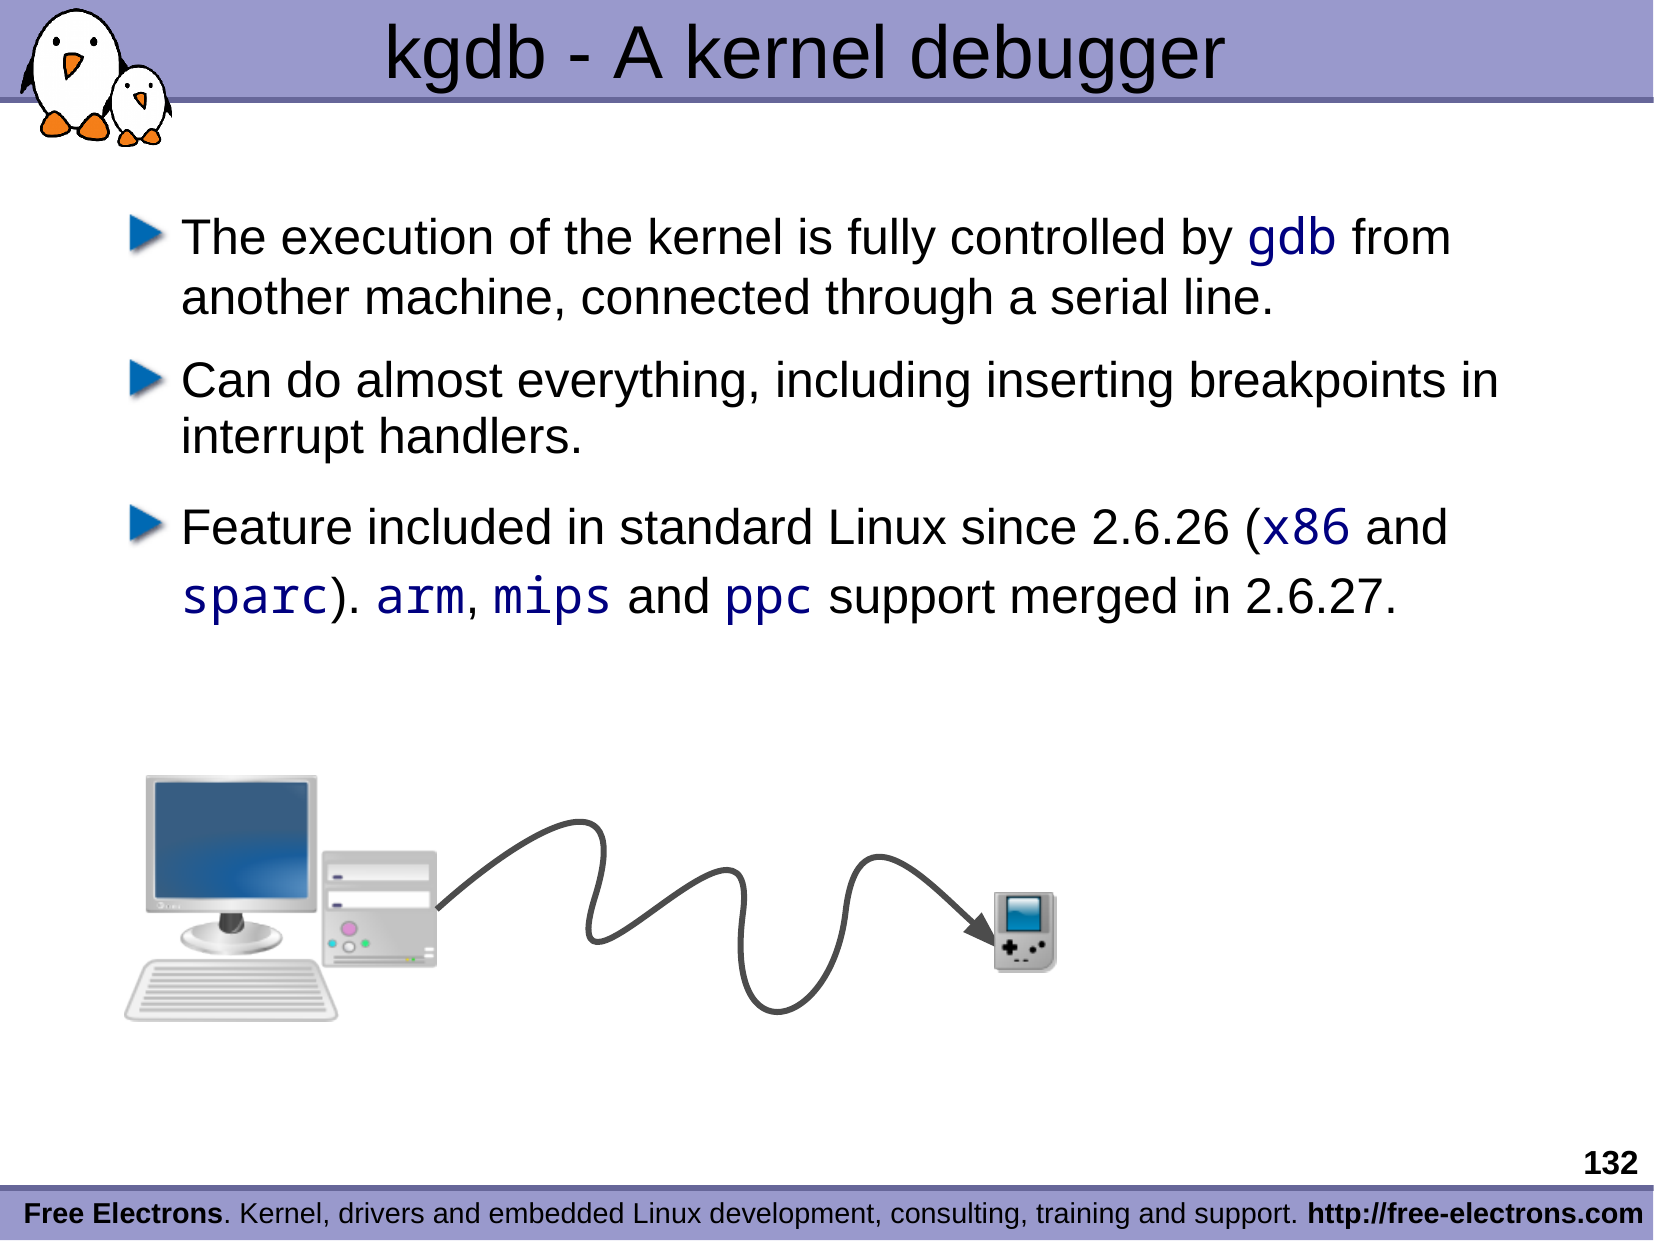

# kgdb - A kernel debugger
The execution of the kernel is fully controlled by gdb from another machine, connected through a serial line.
Can do almost everything, including inserting breakpoints in interrupt handlers.
Feature included in standard Linux since 2.6.26 (x86 and sparc). arm, mips and ppc support merged in 2.6.27.